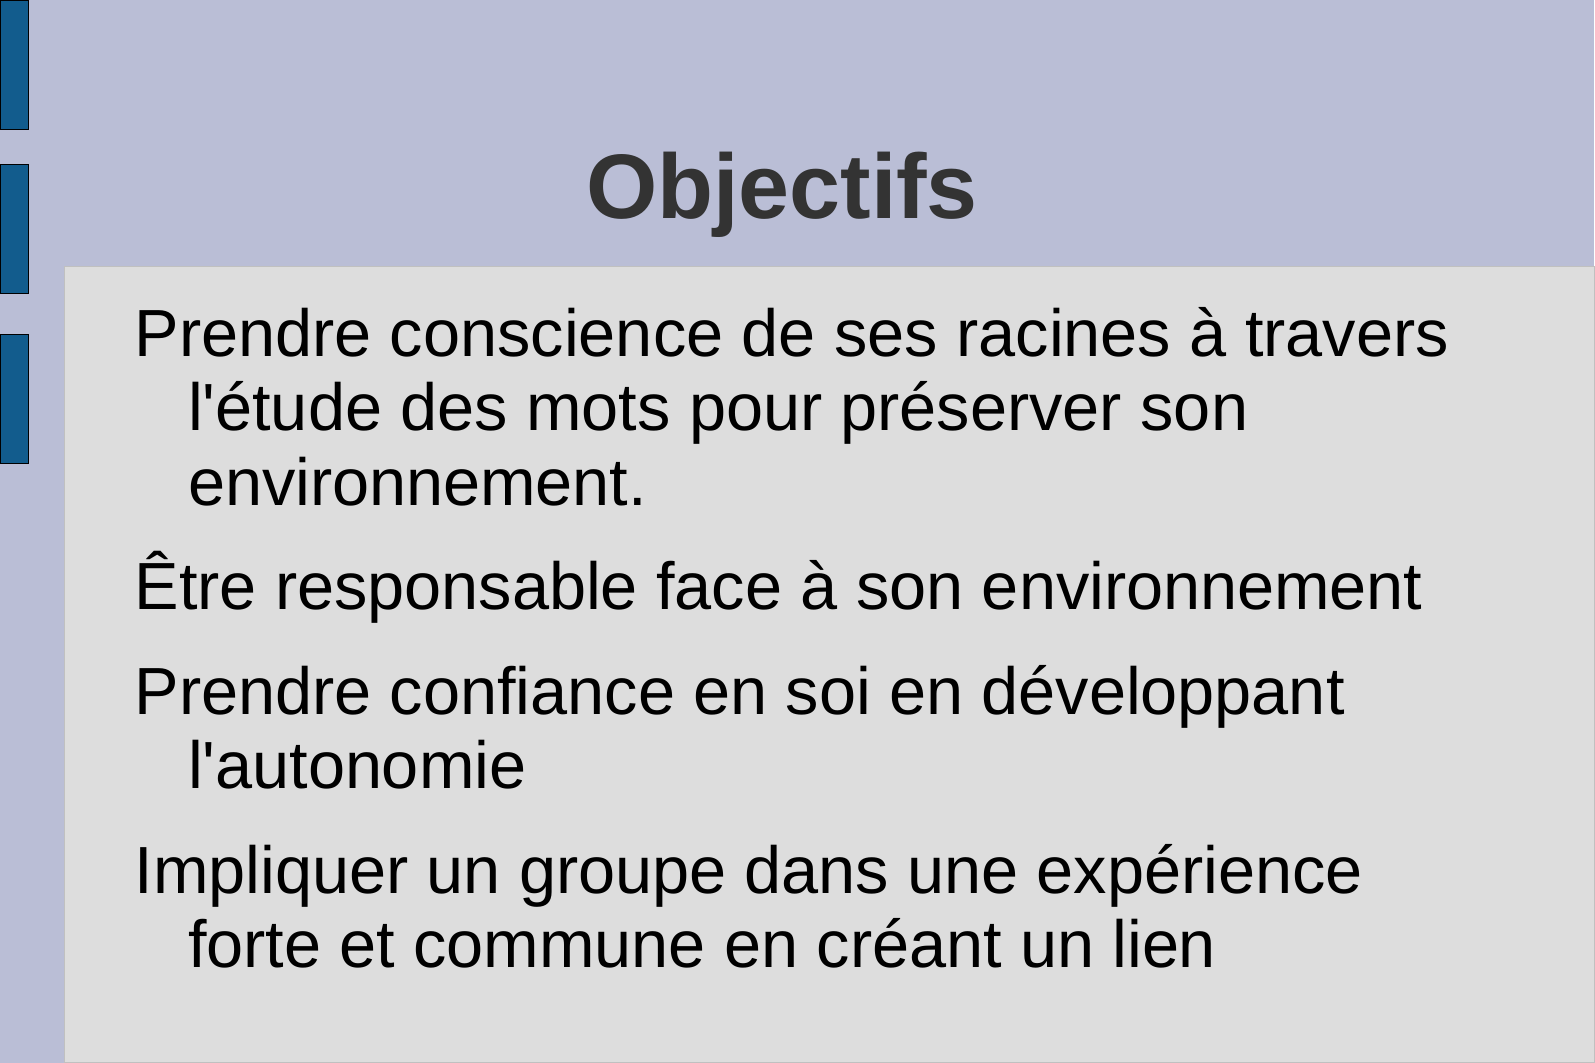

# Objectifs
Prendre conscience de ses racines à travers l'étude des mots pour préserver son environnement.
Être responsable face à son environnement
Prendre confiance en soi en développant l'autonomie
Impliquer un groupe dans une expérience forte et commune en créant un lien